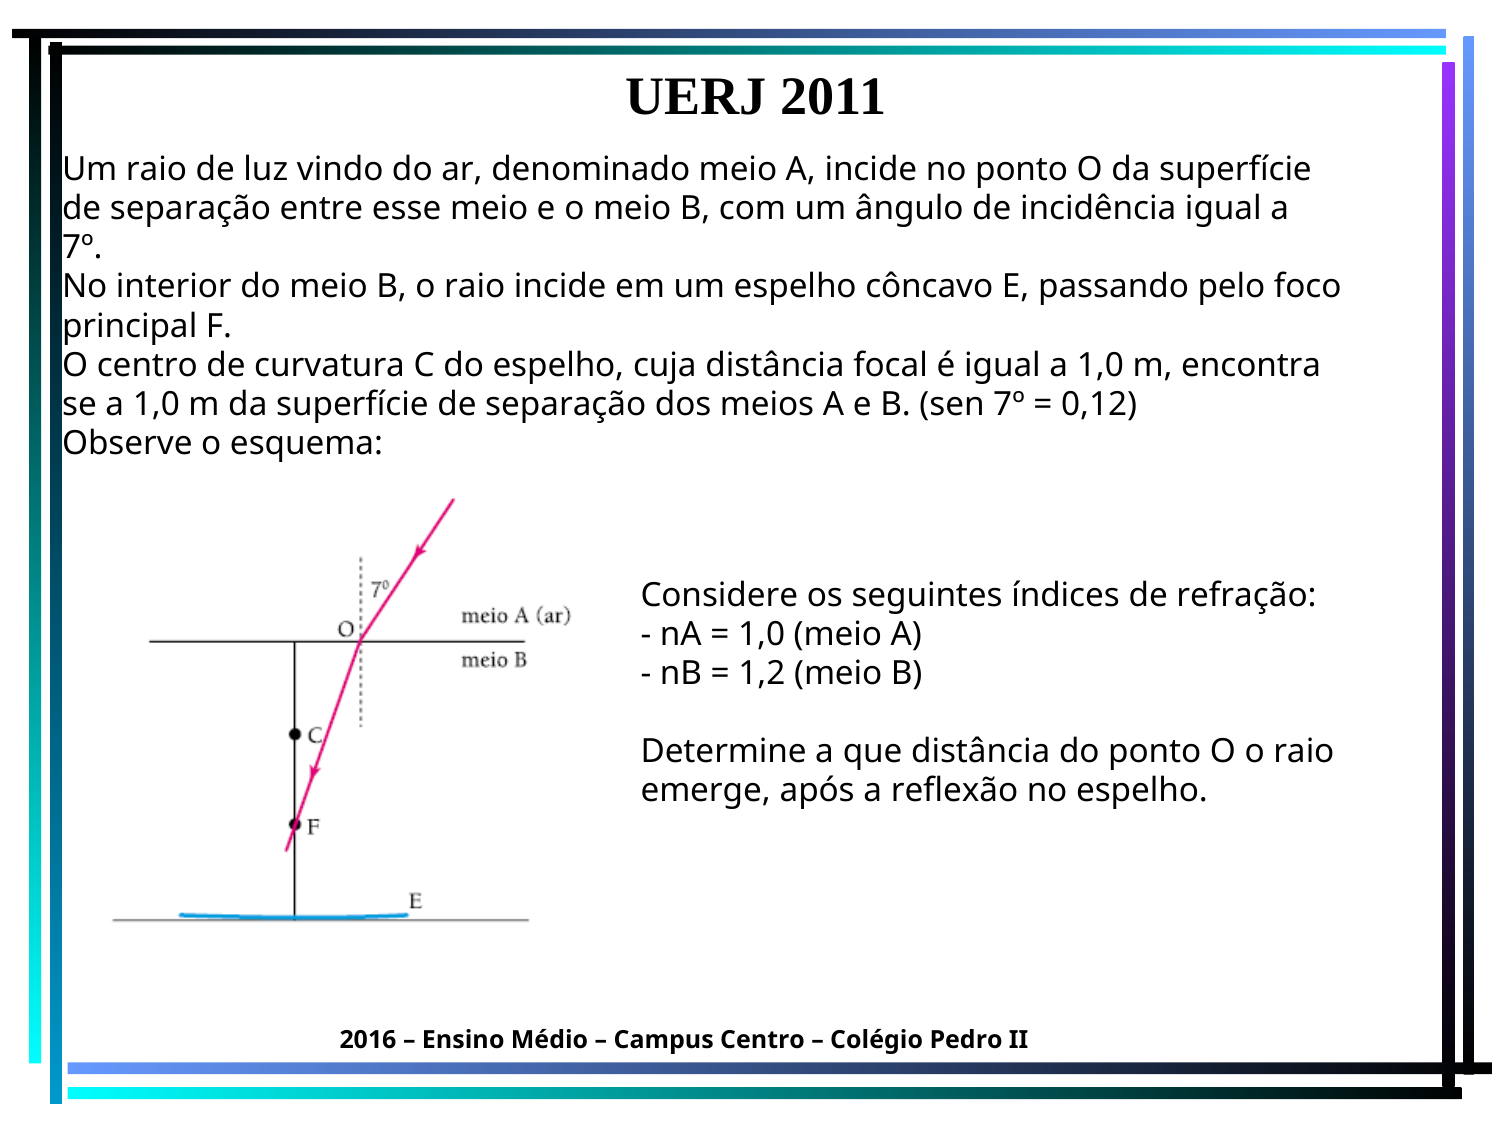

# UERJ 2011
Um raio de luz vindo do ar, denominado meio A, incide no ponto O da superfície
de separação entre esse meio e o meio B, com um ângulo de incidência igual a
7º.
No interior do meio B, o raio incide em um espelho côncavo E, passando pelo foco
principal F.
O centro de curvatura C do espelho, cuja distância focal é igual a 1,0 m, encontra
se a 1,0 m da superfície de separação dos meios A e B. (sen 7º = 0,12)
Observe o esquema:
Considere os seguintes índices de refração:
- nA = 1,0 (meio A)
- nB = 1,2 (meio B)
Determine a que distância do ponto O o raio
emerge, após a reflexão no espelho.
2016 – Ensino Médio – Campus Centro – Colégio Pedro II